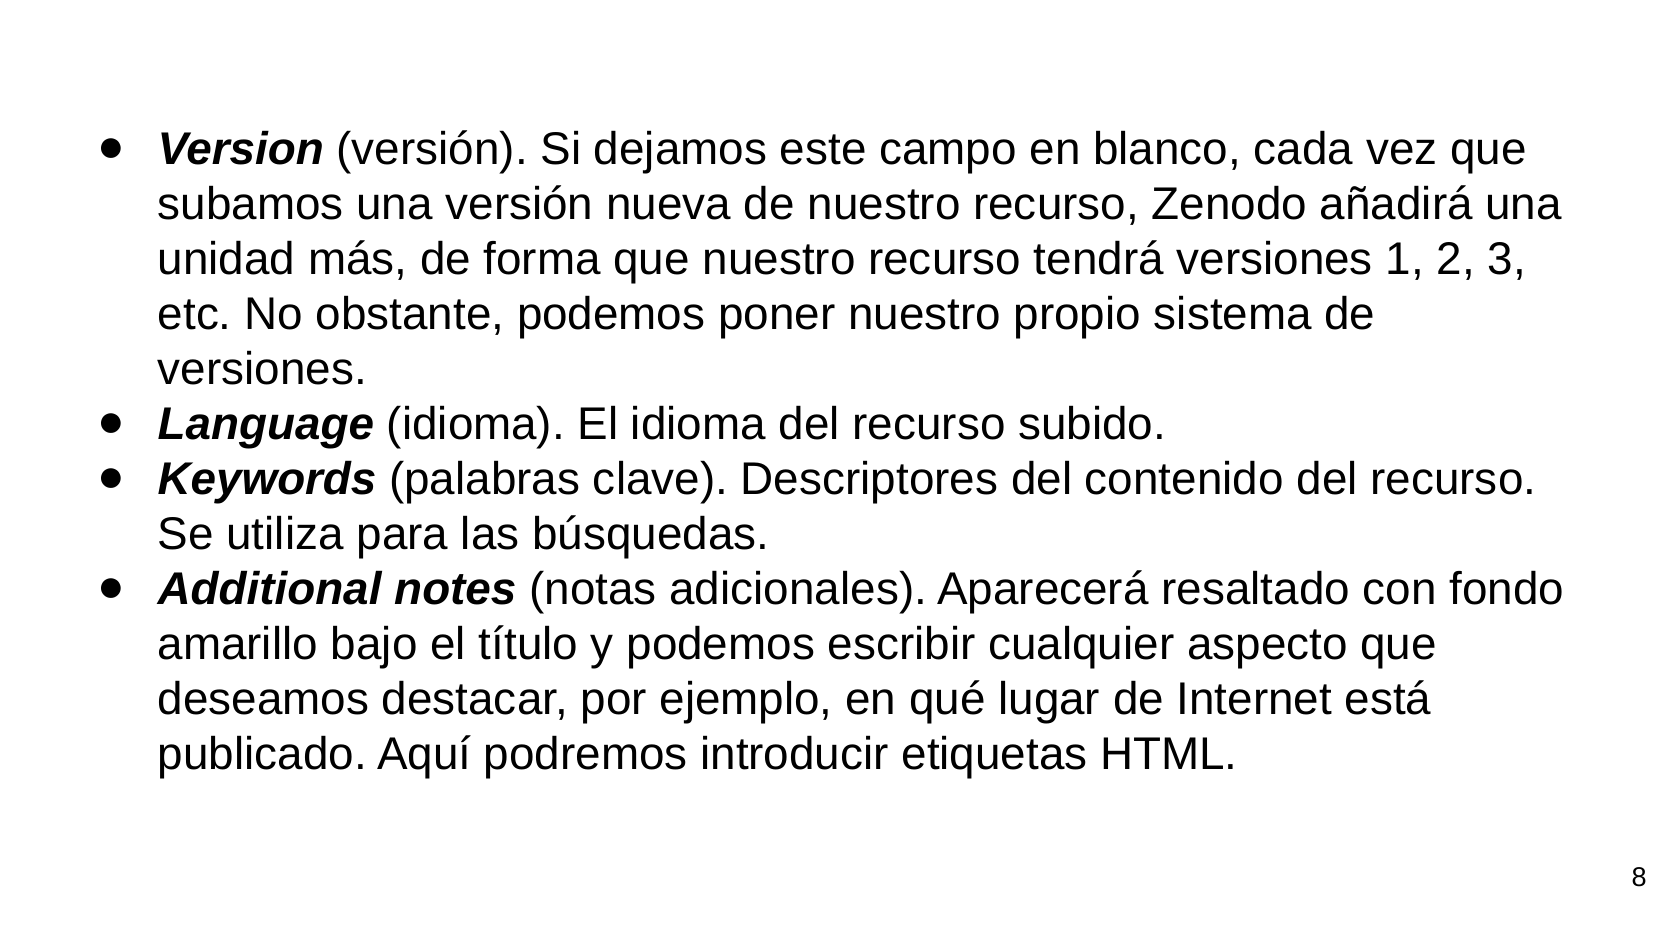

Version (versión). Si dejamos este campo en blanco, cada vez que subamos una versión nueva de nuestro recurso, Zenodo añadirá una unidad más, de forma que nuestro recurso tendrá versiones 1, 2, 3, etc. No obstante, podemos poner nuestro propio sistema de versiones.
Language (idioma). El idioma del recurso subido.
Keywords (palabras clave). Descriptores del contenido del recurso. Se utiliza para las búsquedas.
Additional notes (notas adicionales). Aparecerá resaltado con fondo amarillo bajo el título y podemos escribir cualquier aspecto que deseamos destacar, por ejemplo, en qué lugar de Internet está publicado. Aquí podremos introducir etiquetas HTML.